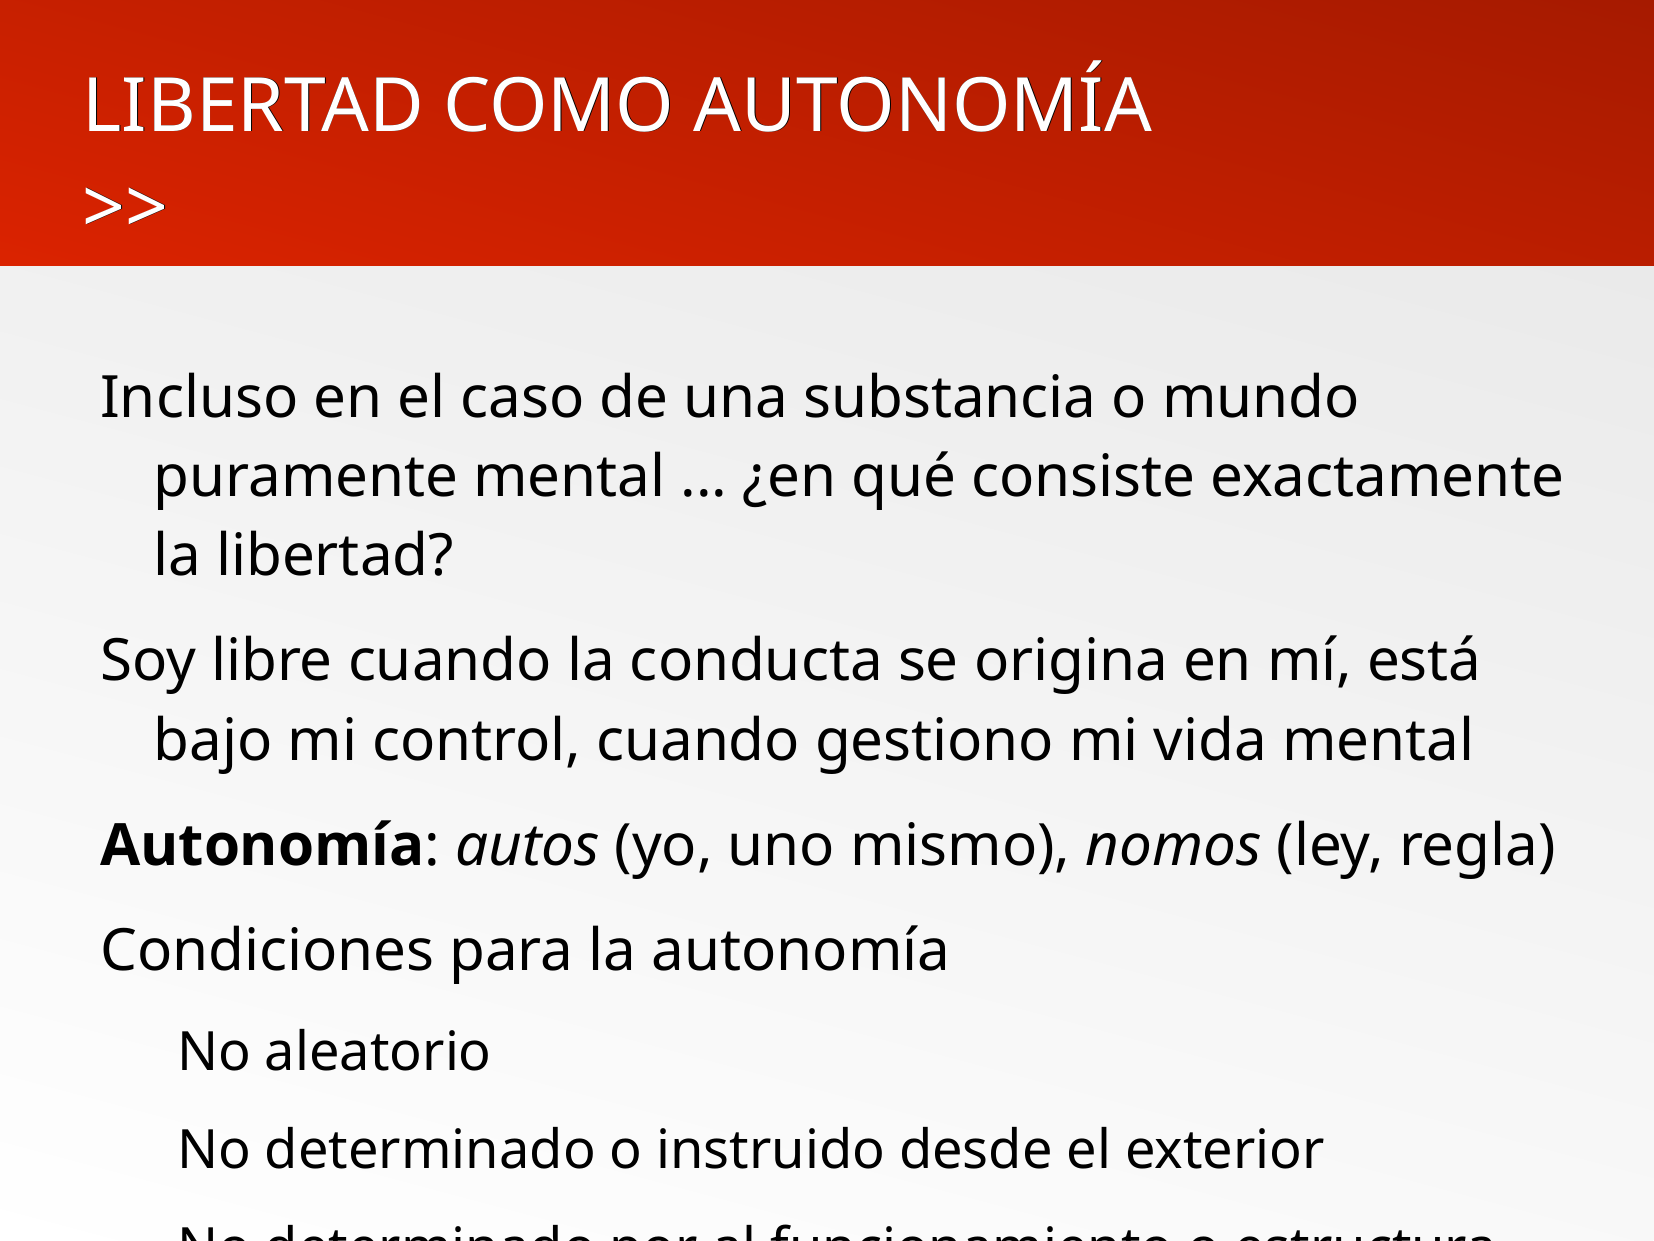

# LIBERTAD COMO AUTONOMÍA >>
Incluso en el caso de una substancia o mundo puramente mental ... ¿en qué consiste exactamente la libertad?
Soy libre cuando la conducta se origina en mí, está bajo mi control, cuando gestiono mi vida mental
Autonomía: autos (yo, uno mismo), nomos (ley, regla)
Condiciones para la autonomía
No aleatorio
No determinado o instruido desde el exterior
No determinado por al funcionamiento o estructura de un componente aislado
No determinado por una estructura interna rígida